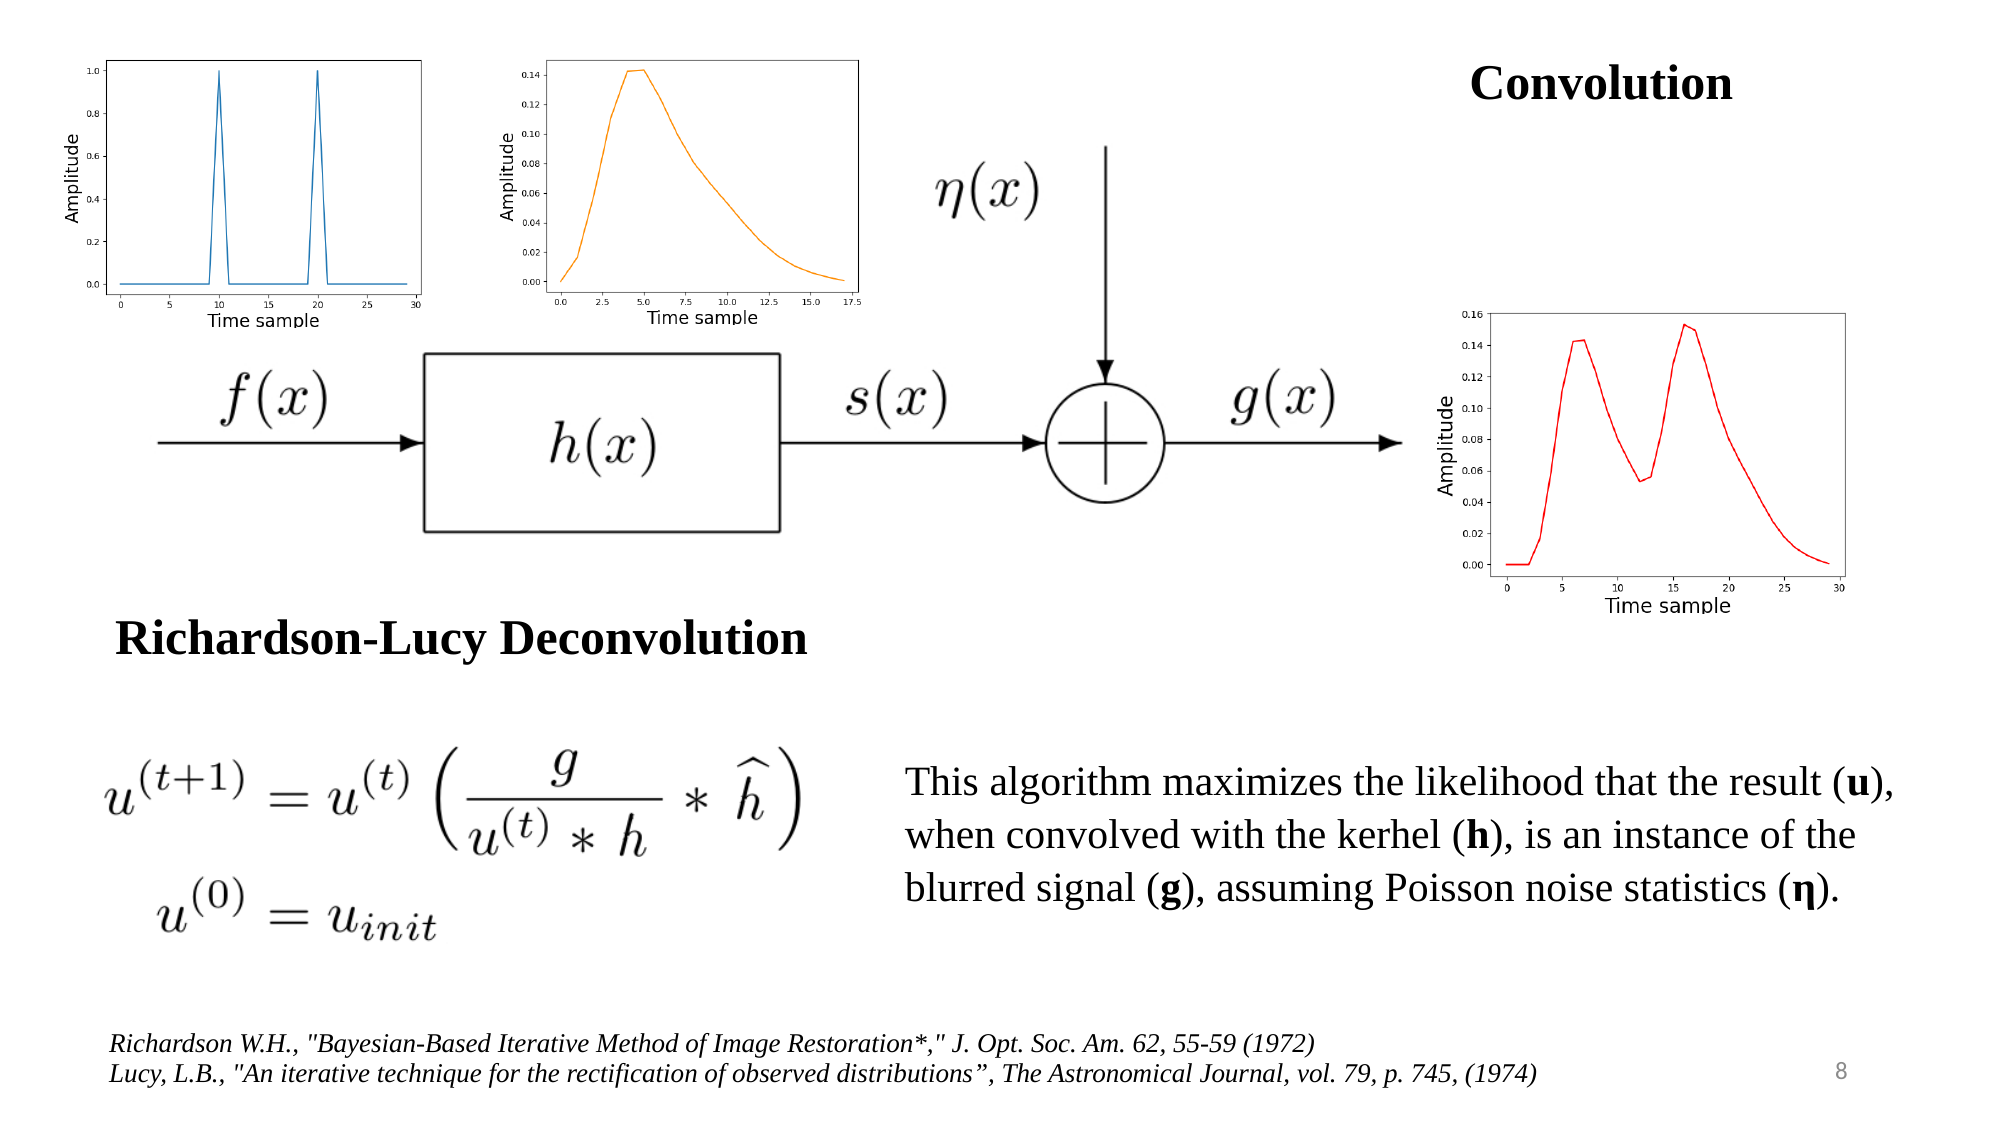

Convolution
Richardson-Lucy Deconvolution
This algorithm maximizes the likelihood that the result (u), when convolved with the kerhel (h), is an instance of the blurred signal (g), assuming Poisson noise statistics (η).
Richardson W.H., "Bayesian-Based Iterative Method of Image Restoration*," J. Opt. Soc. Am. 62, 55-59 (1972)
Lucy, L.B., "An iterative technique for the rectification of observed distributions”, The Astronomical Journal, vol. 79, p. 745, (1974)